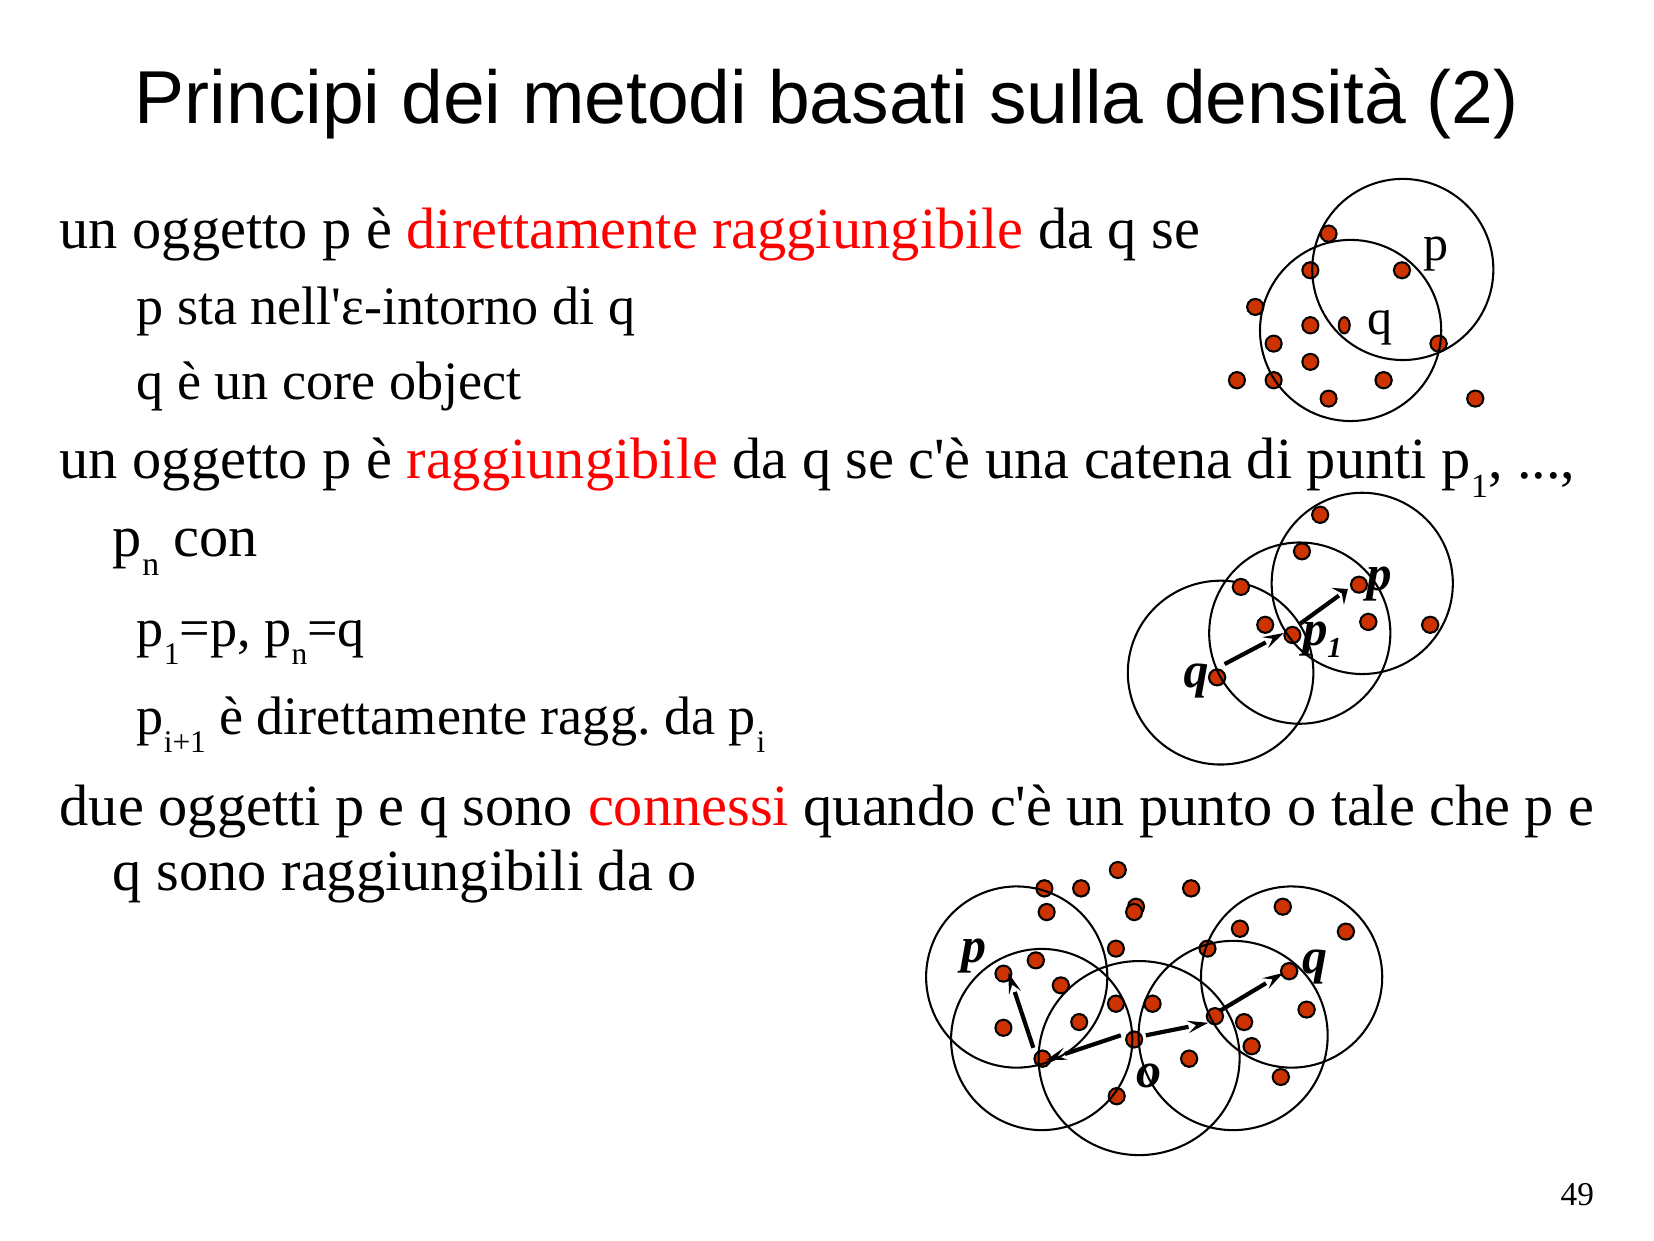

# Principi dei metodi basati sulla densità (2)
p
q
un oggetto p è direttamente raggiungibile da q se
p sta nell'ε-intorno di q
q è un core object
un oggetto p è raggiungibile da q se c'è una catena di punti p1, ..., pn con
p1=p, pn=q
pi+1 è direttamente ragg. da pi
due oggetti p e q sono connessi quando c'è un punto o tale che p e q sono raggiungibili da o
p
p1
q
p
q
o